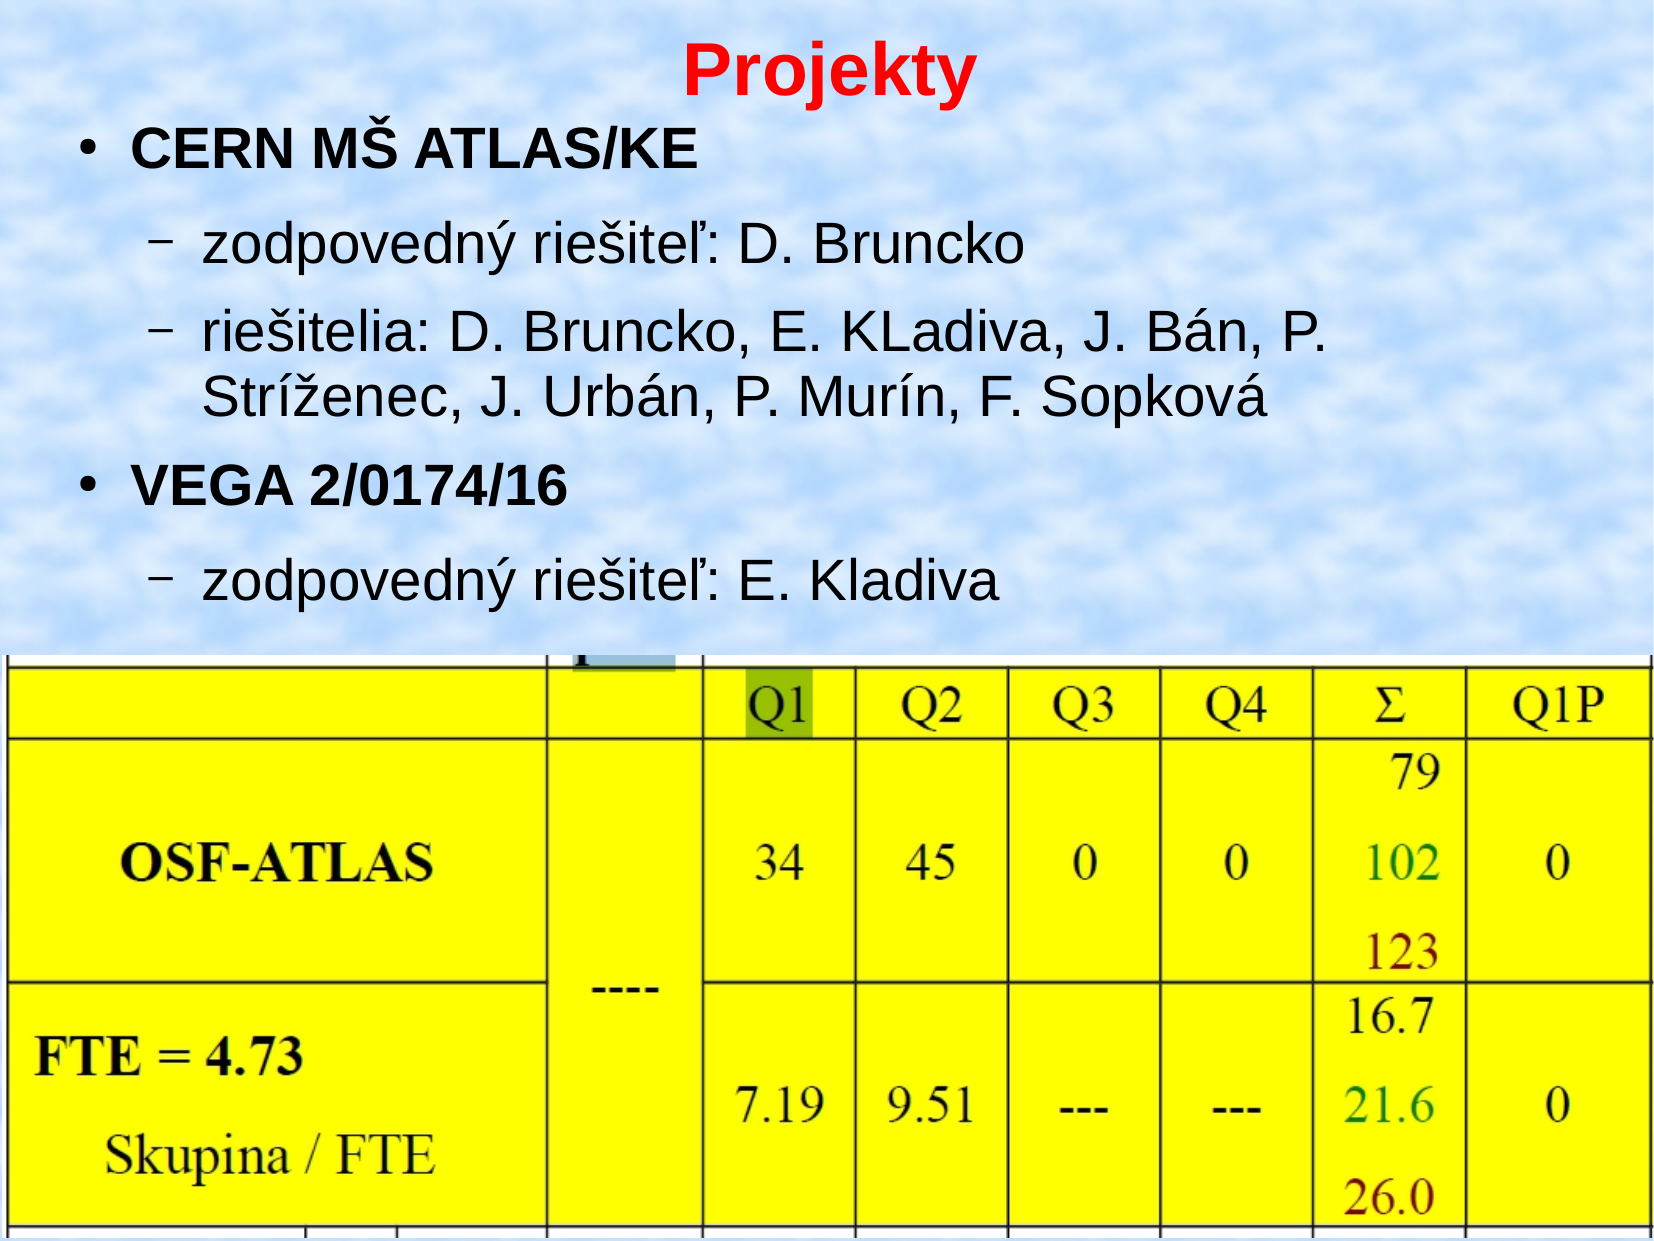

# Projekty
CERN MŠ ATLAS/KE
zodpovedný riešiteľ: D. Bruncko
riešitelia: D. Bruncko, E. KLadiva, J. Bán, P. Stríženec, J. Urbán, P. Murín, F. Sopková
VEGA 2/0174/16
zodpovedný riešiteľ: E. Kladiva